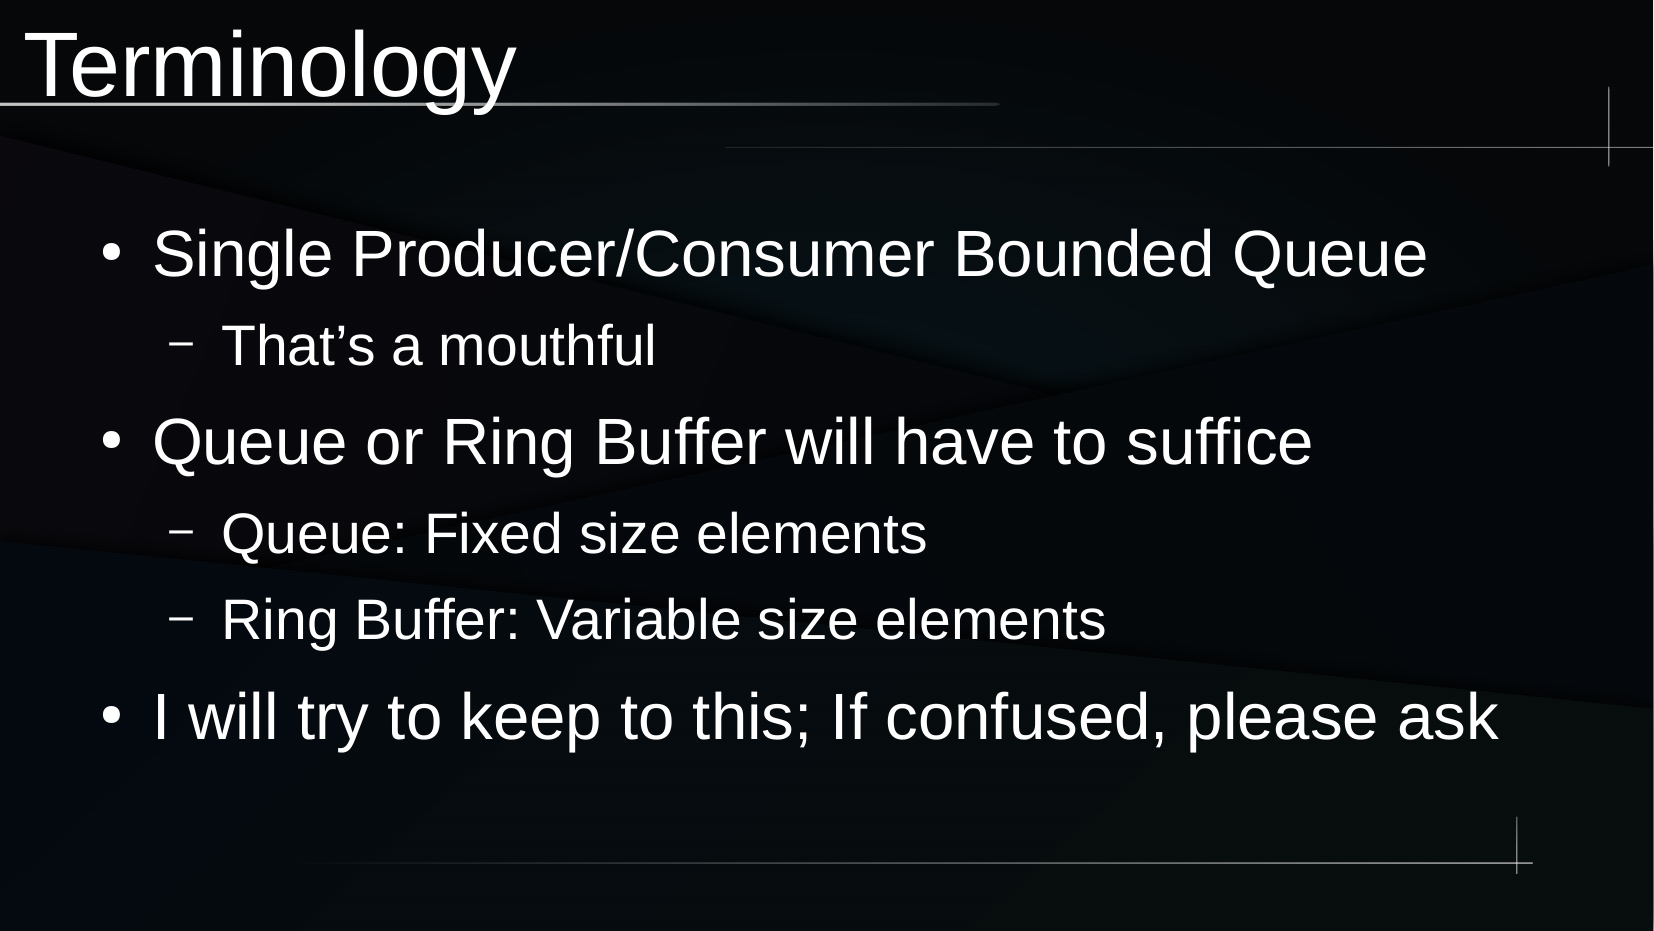

# Terminology
Single Producer/Consumer Bounded Queue
That’s a mouthful
Queue or Ring Buffer will have to suffice
Queue: Fixed size elements
Ring Buffer: Variable size elements
I will try to keep to this; If confused, please ask